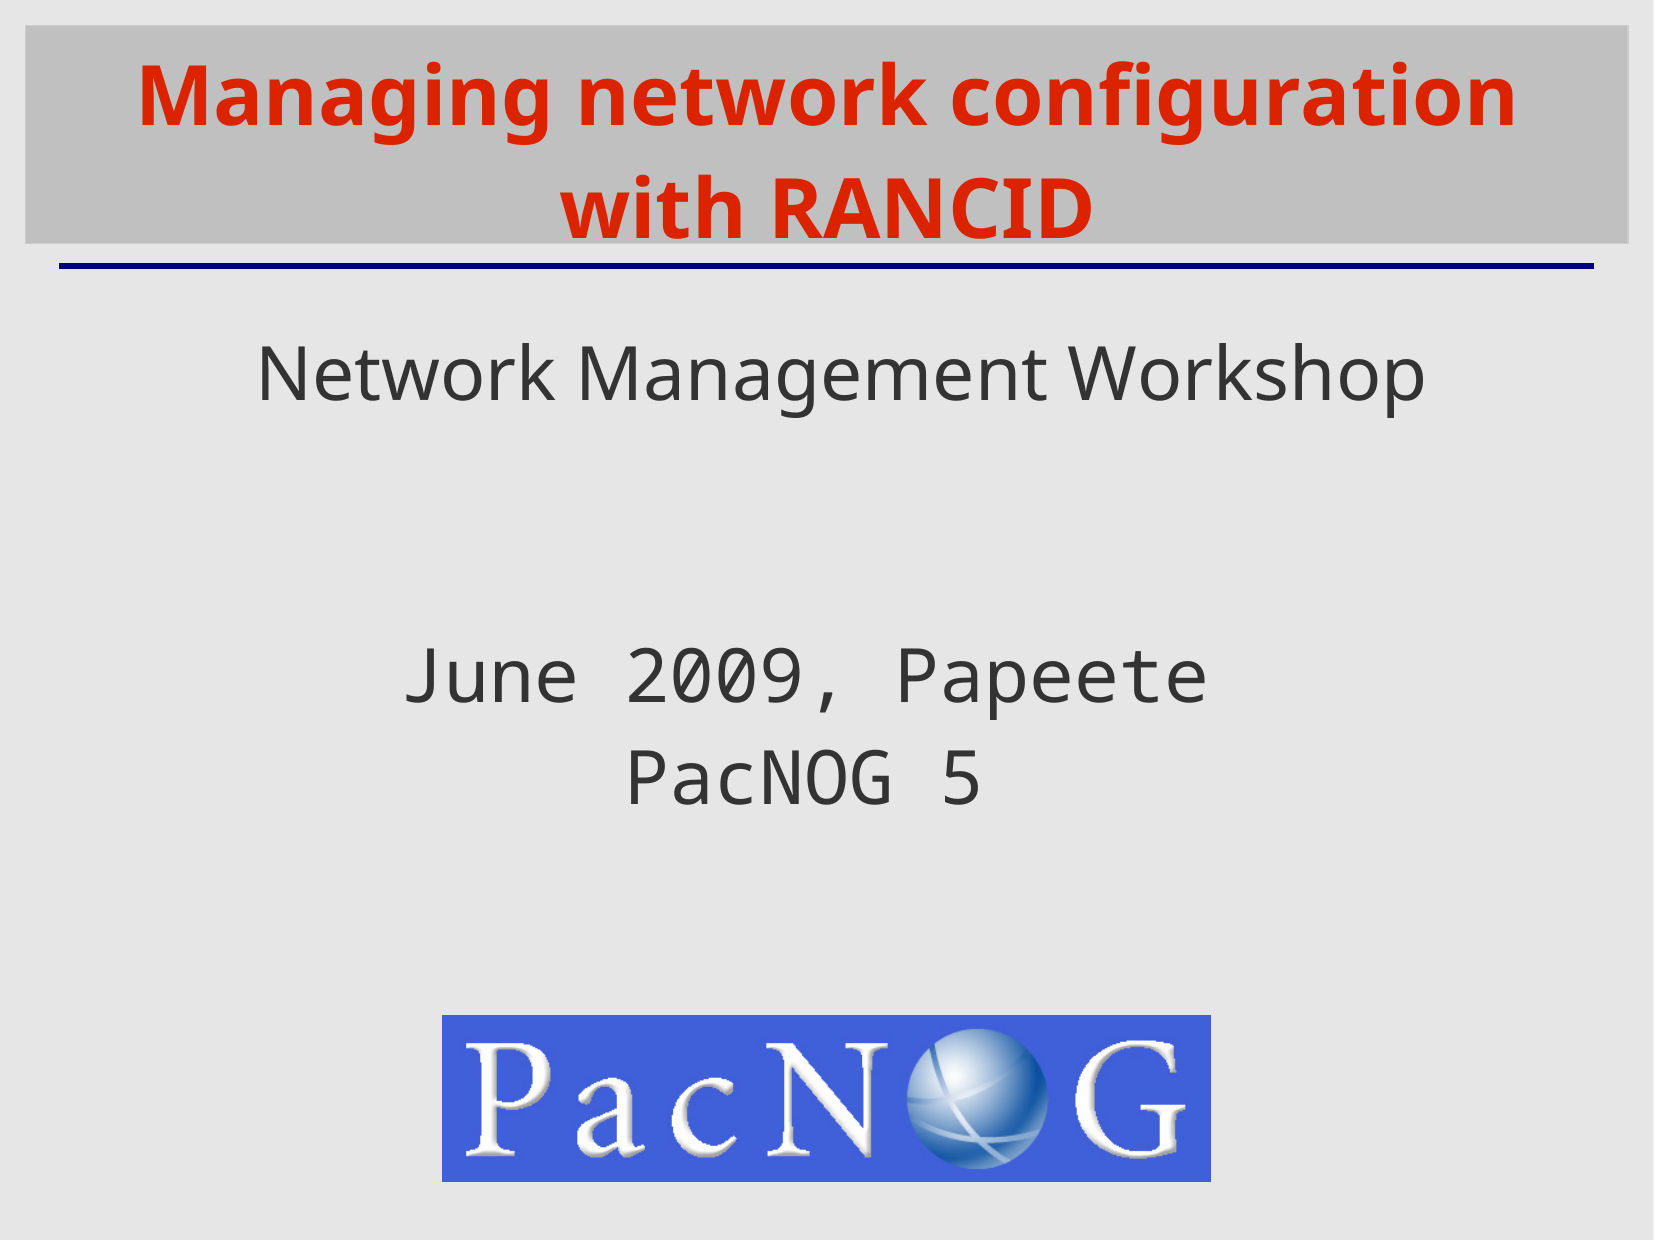

Managing network configuration
with RANCID
# Network Management Workshop
June 2009, Papeete
PacNOG 5